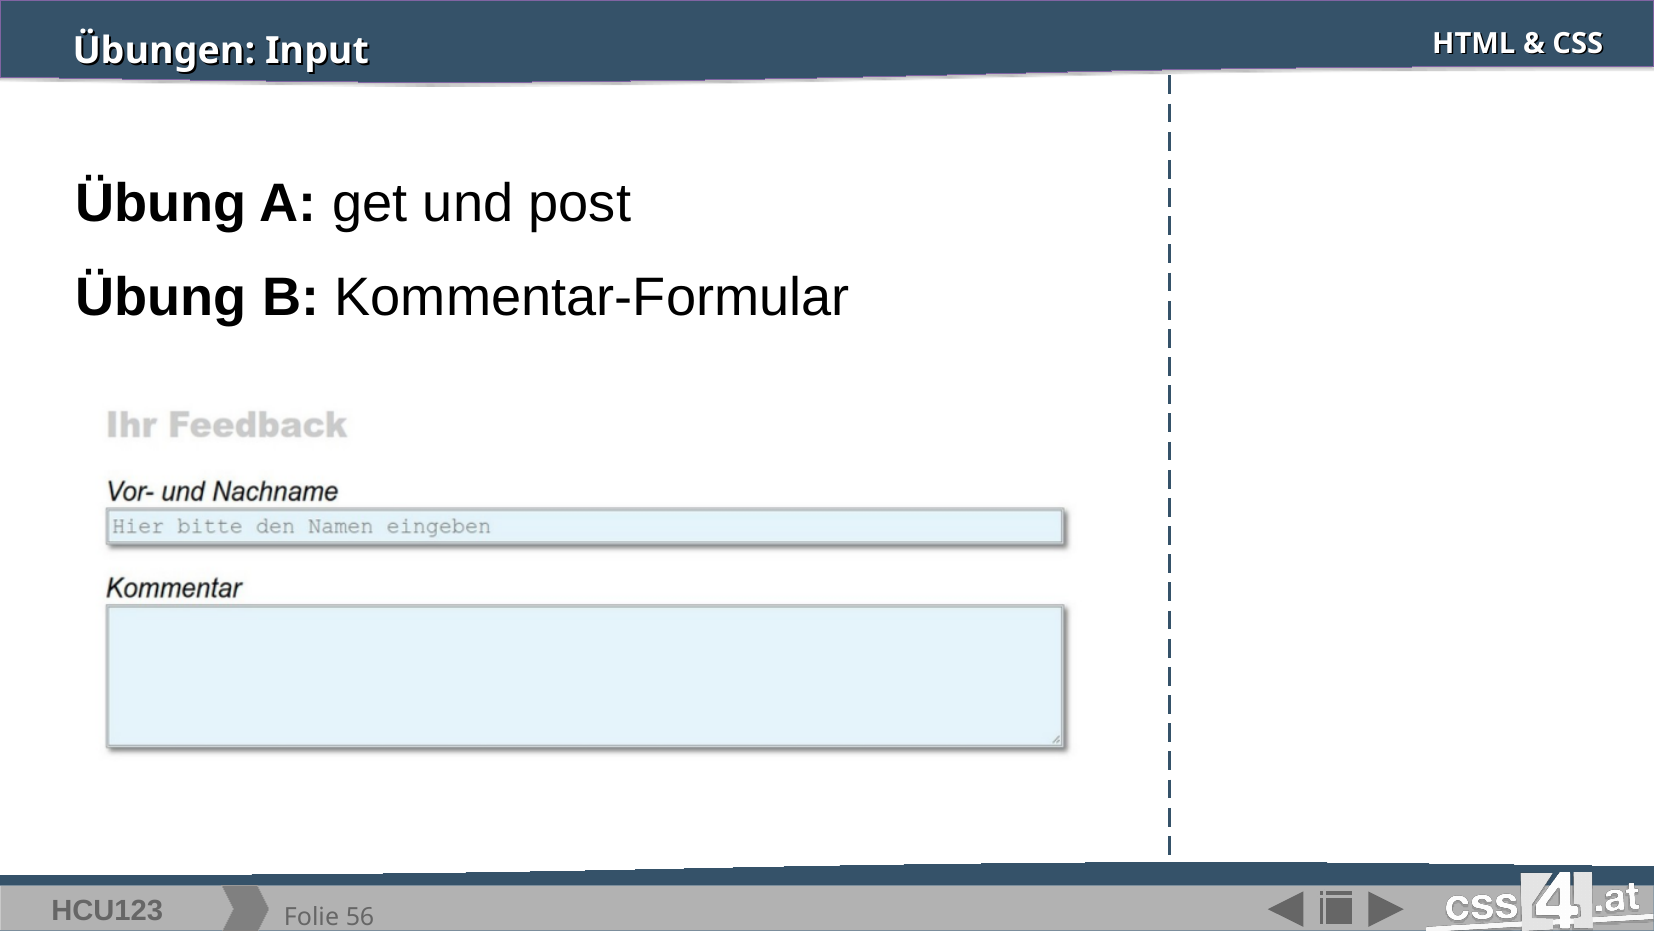

HTML & CSS
Übungen: Input
Übung A: get und post
Übung B: Kommentar-Formular
HCU123
Folie